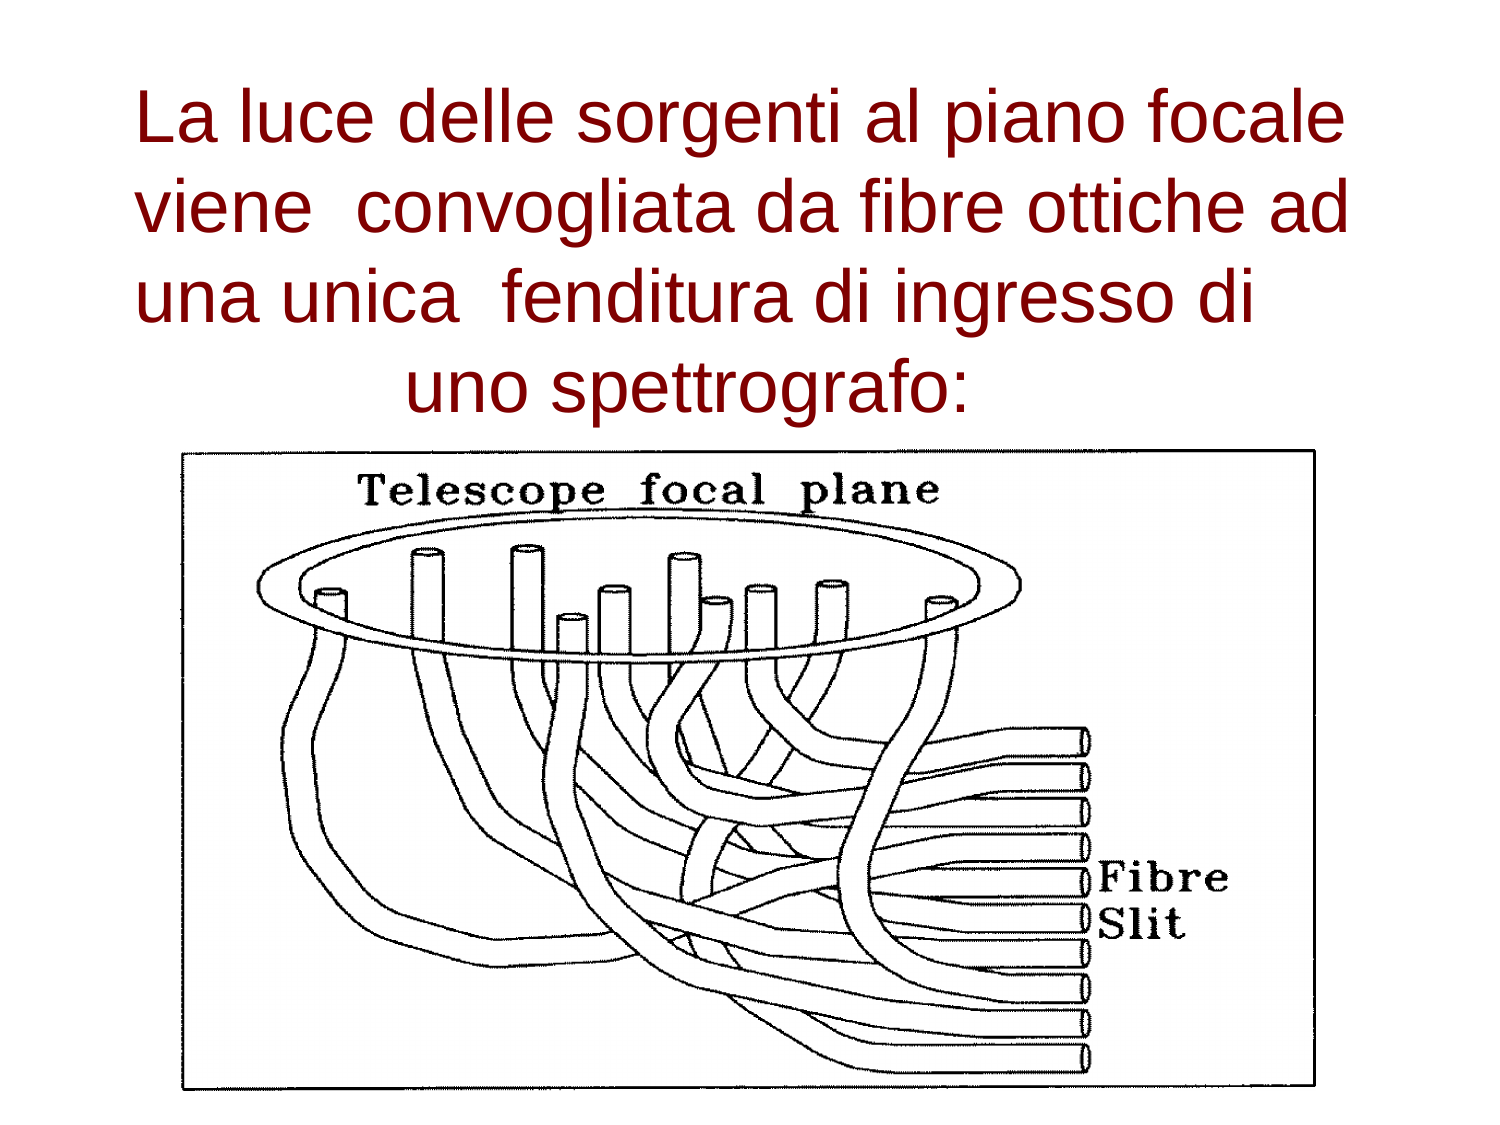

La luce delle sorgenti al piano focale viene convogliata da fibre ottiche ad una unica fenditura di ingresso di
 uno spettrografo: